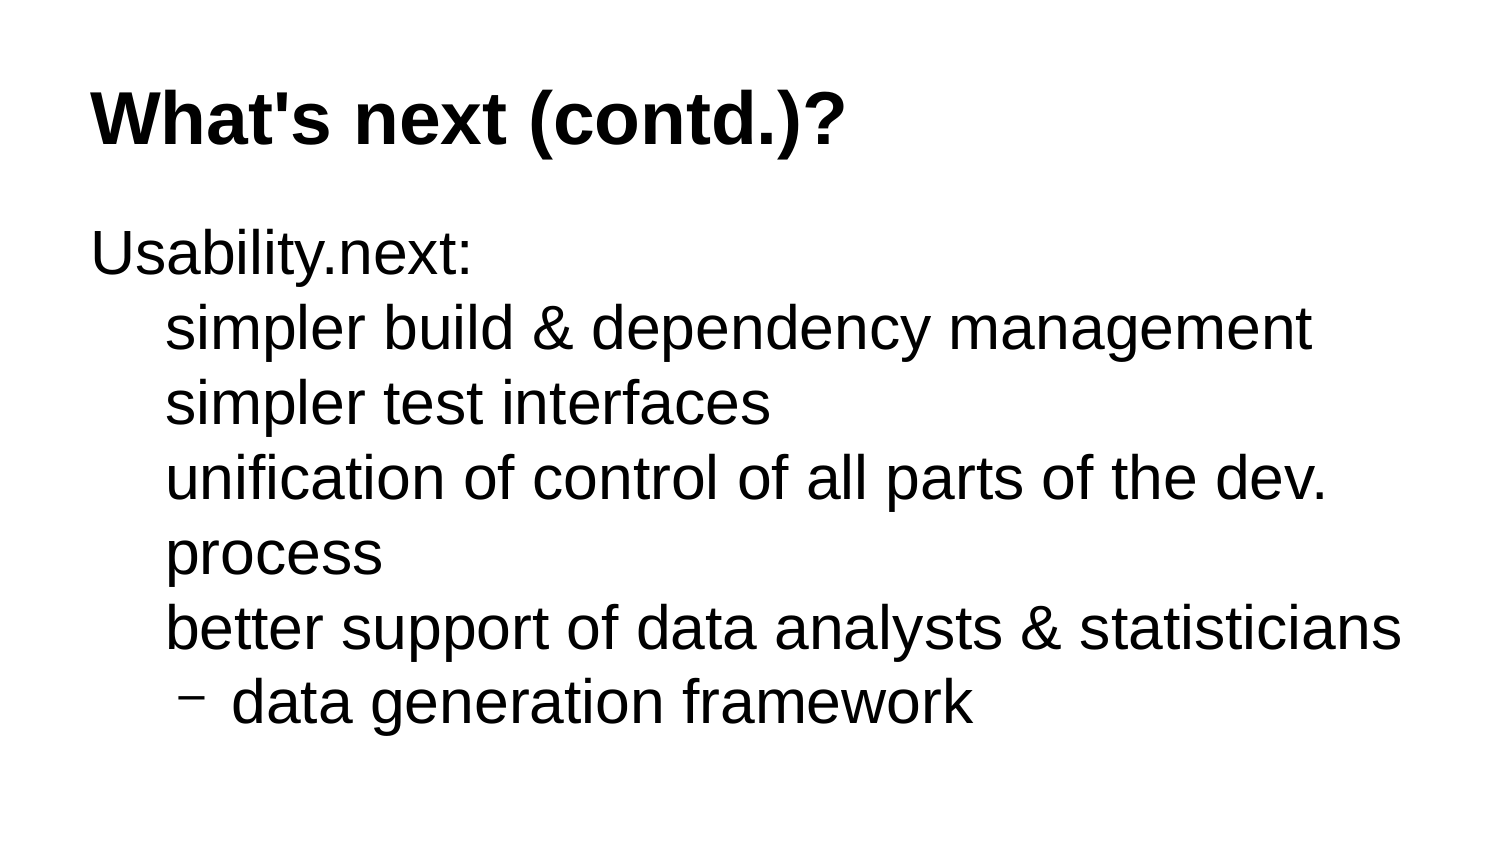

# What's next (contd.)?
Usability.next:
simpler build & dependency management
simpler test interfaces
unification of control of all parts of the dev. process
better support of data analysts & statisticians
data generation framework